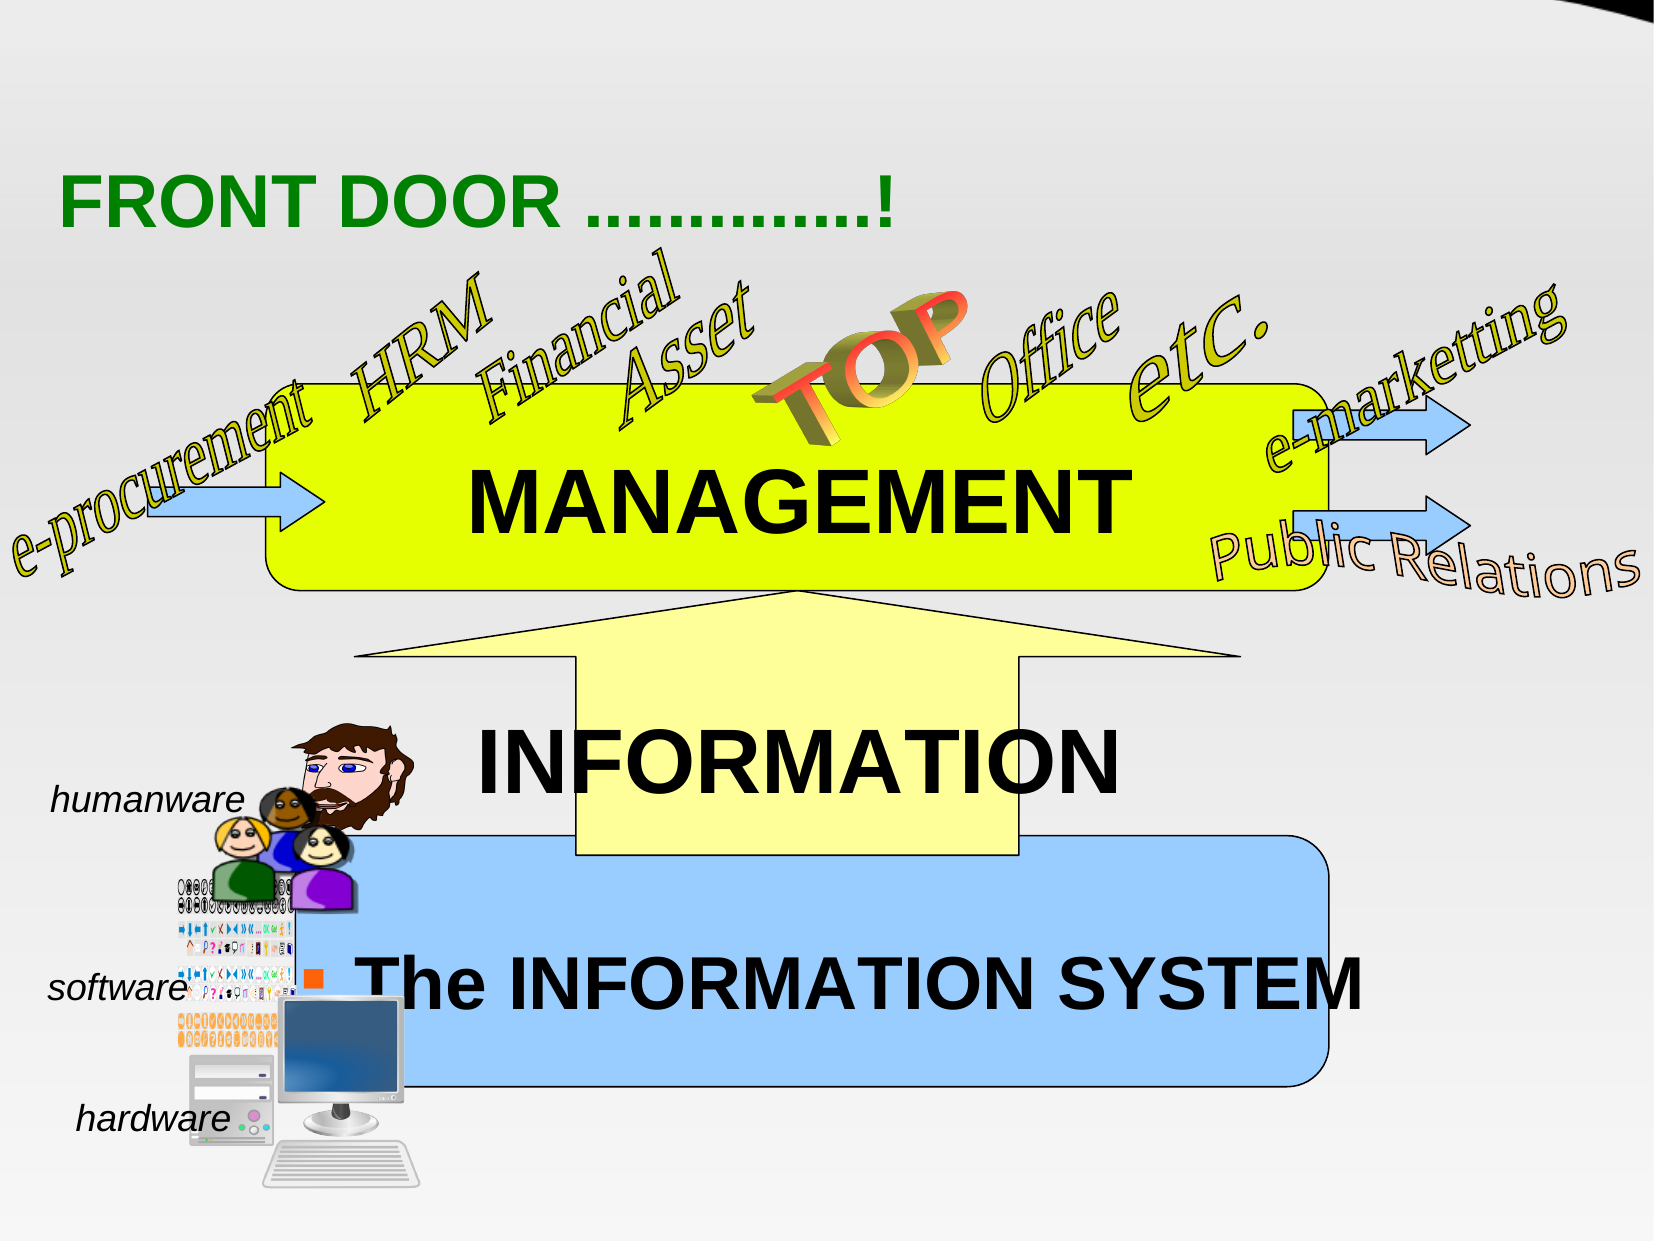

FRONT DOOR ..............!
 Financial
 Asset
Office
etc.
 HRM
 e-marketting
TOP
MANAGEMENT
 e-procurement
Public Relations
INFORMATION
humanware
# The INFORMATION SYSTEM
software
hardware